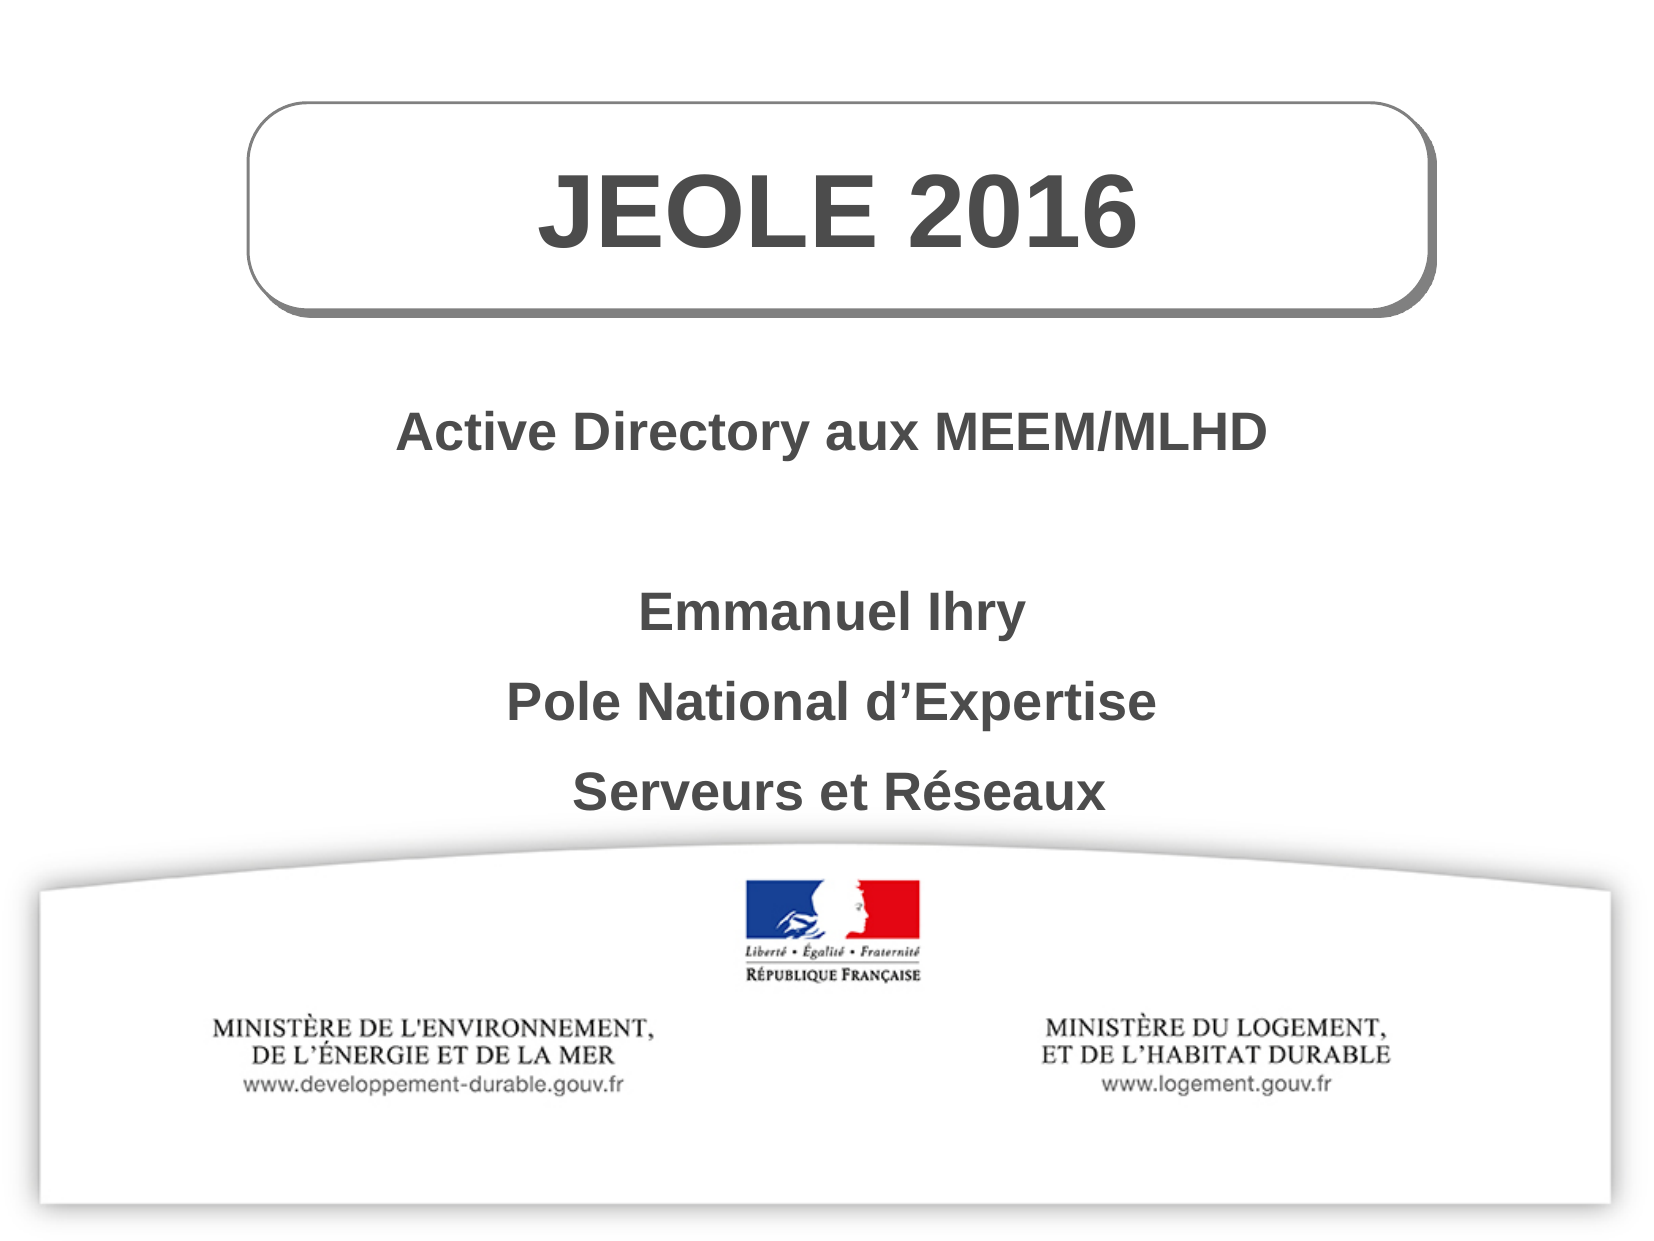

# Titre
JEOLE 2016
Active Directory aux MEEM/MLHD
Emmanuel Ihry
Pole National d’Expertise
 Serveurs et Réseaux